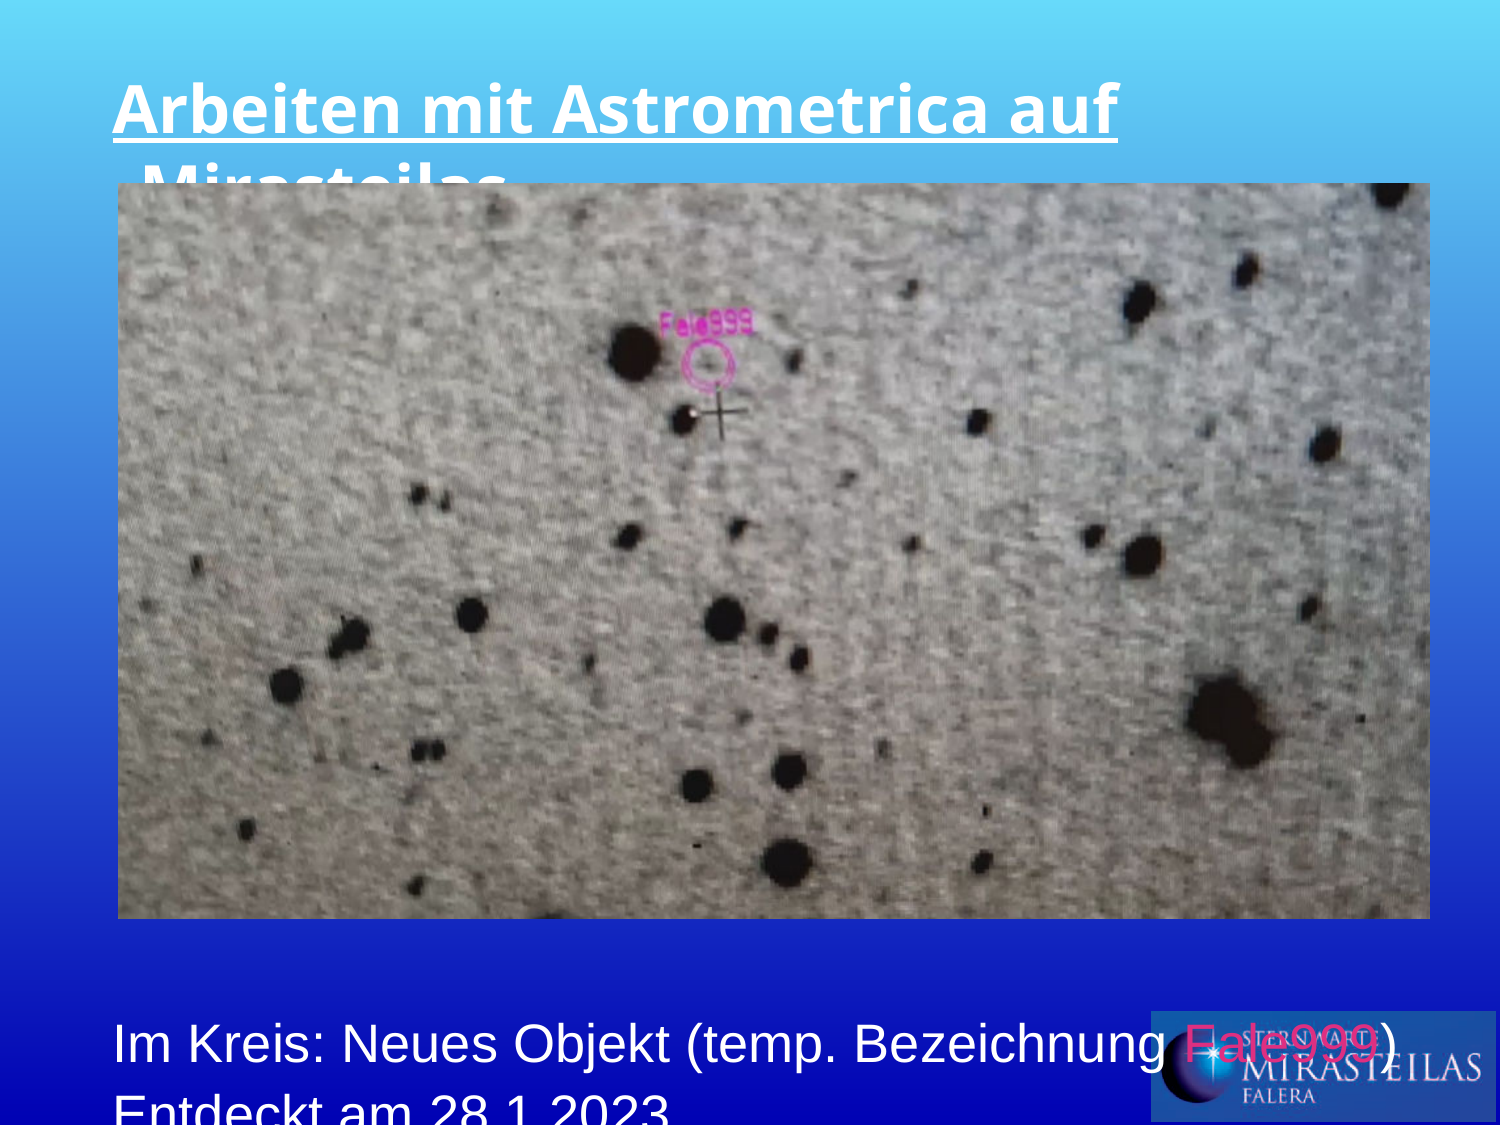

Arbeiten mit Astrometrica auf Mirasteilas
Im Kreis: Neues Objekt (temp. Bezeichnung Fale999)
Entdeckt am 28.1.2023